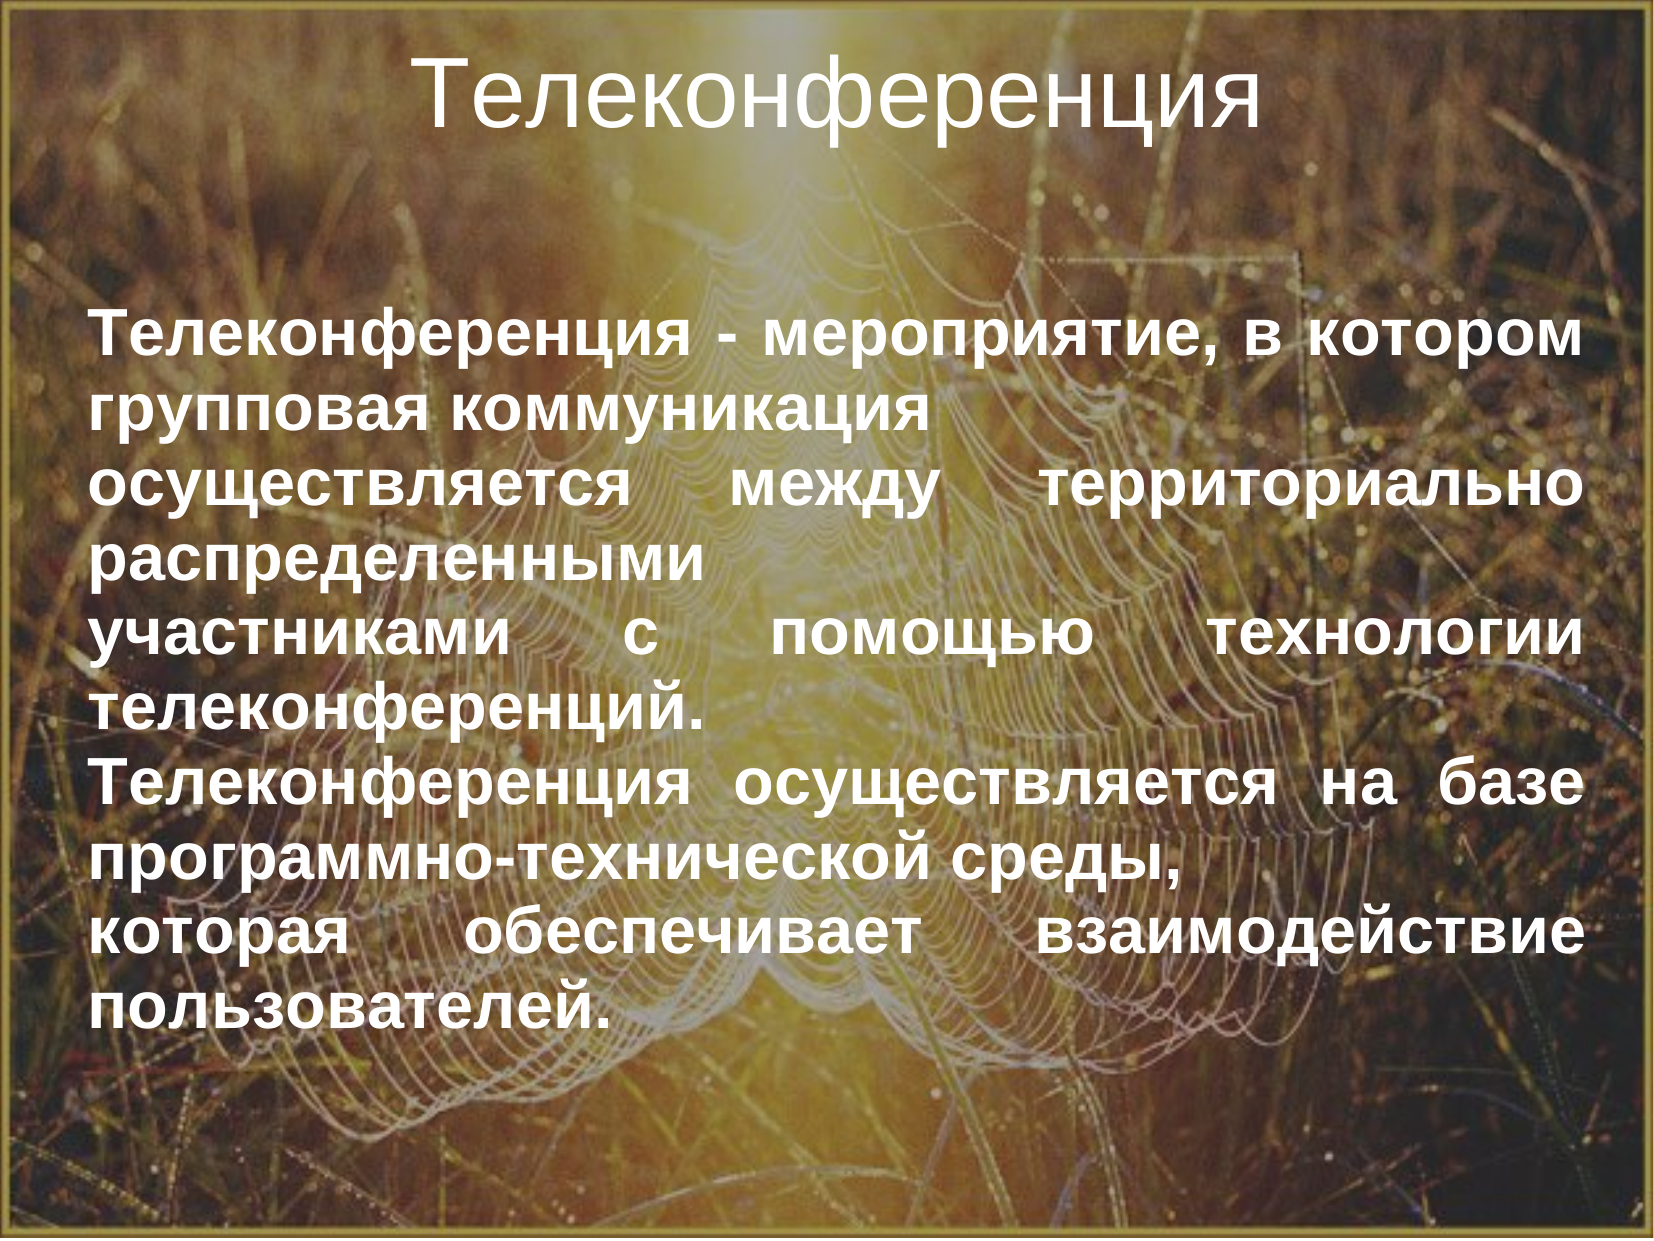

Телеконференция
Телеконференция
Телеконференция - мероприятие, в котором групповая коммуникация
осуществляется между территориально распределенными
участниками с помощью технологии телеконференций.
Телеконференция осуществляется на базе программно-технической среды,
которая обеспечивает взаимодействие пользователей.